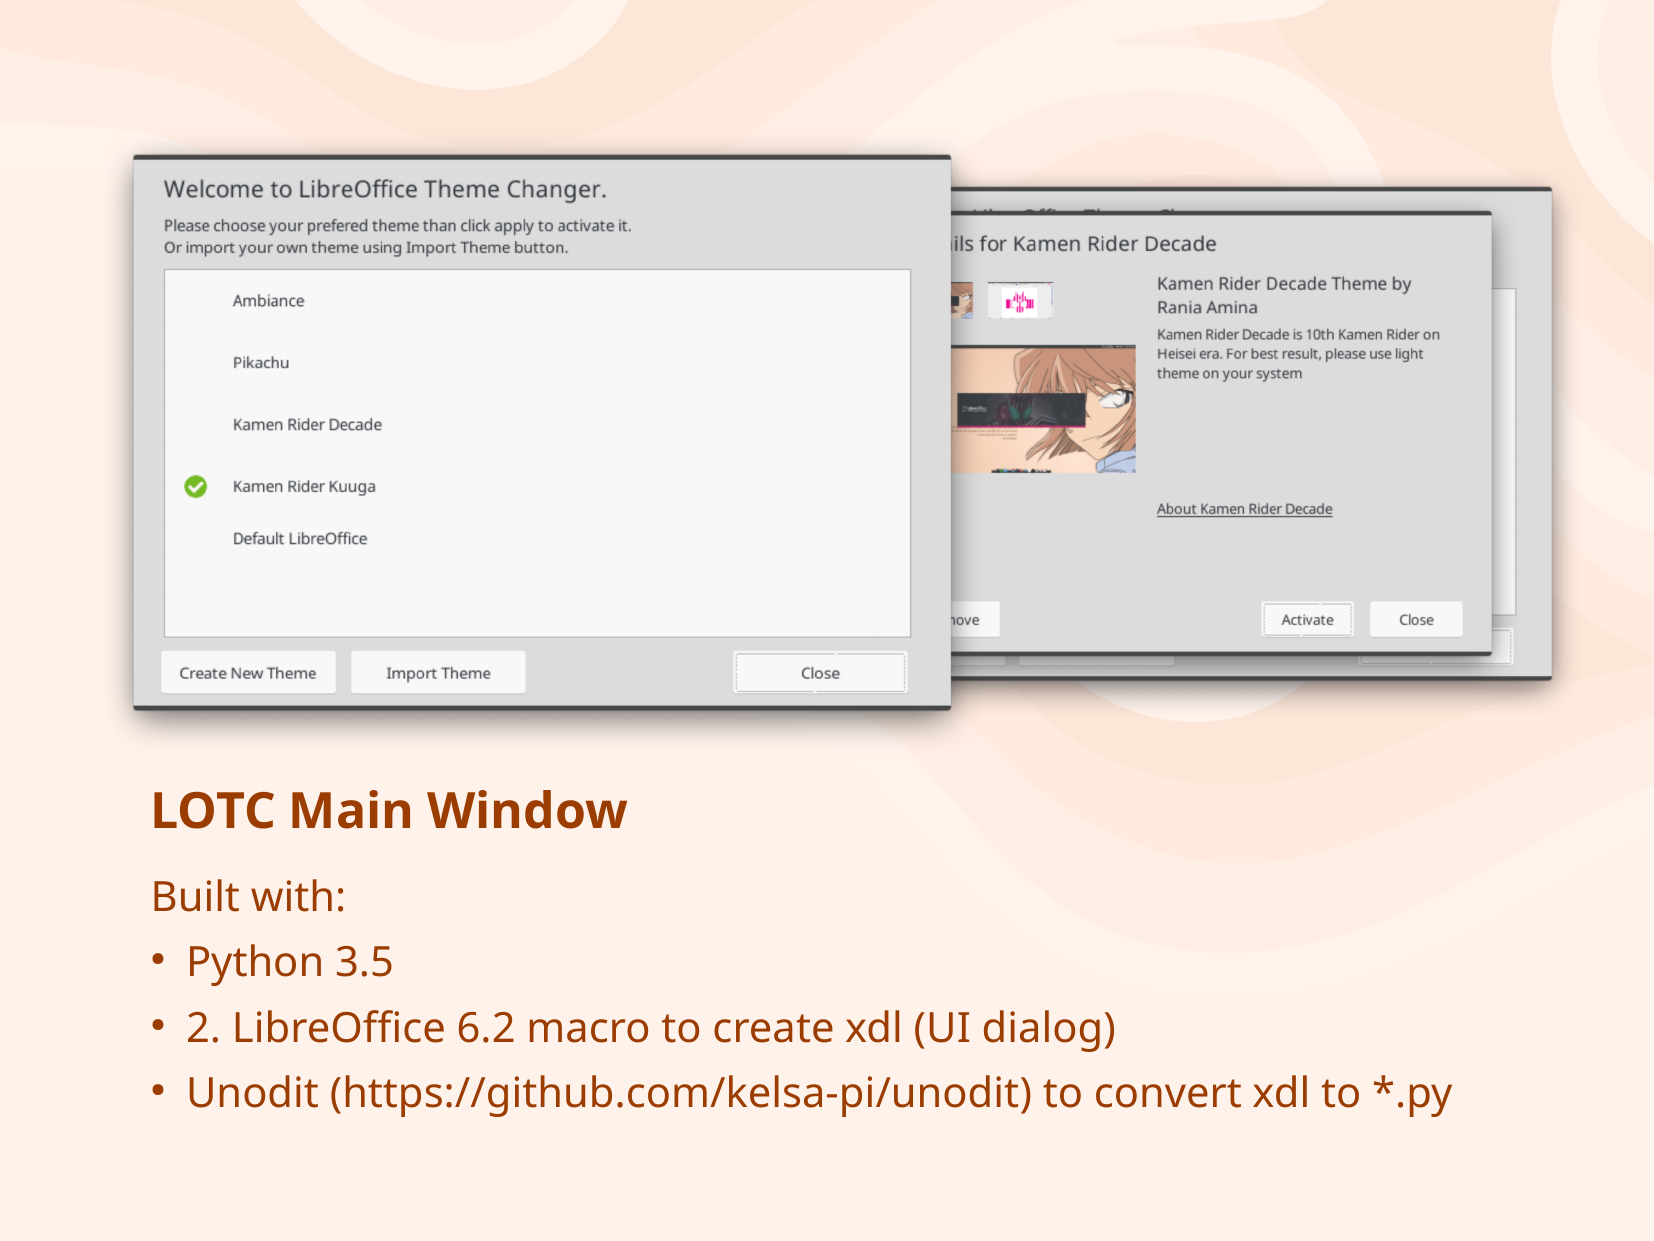

LOTC Main Window
Built with:
Python 3.5
2. LibreOffice 6.2 macro to create xdl (UI dialog)
Unodit (https://github.com/kelsa-pi/unodit) to convert xdl to *.py